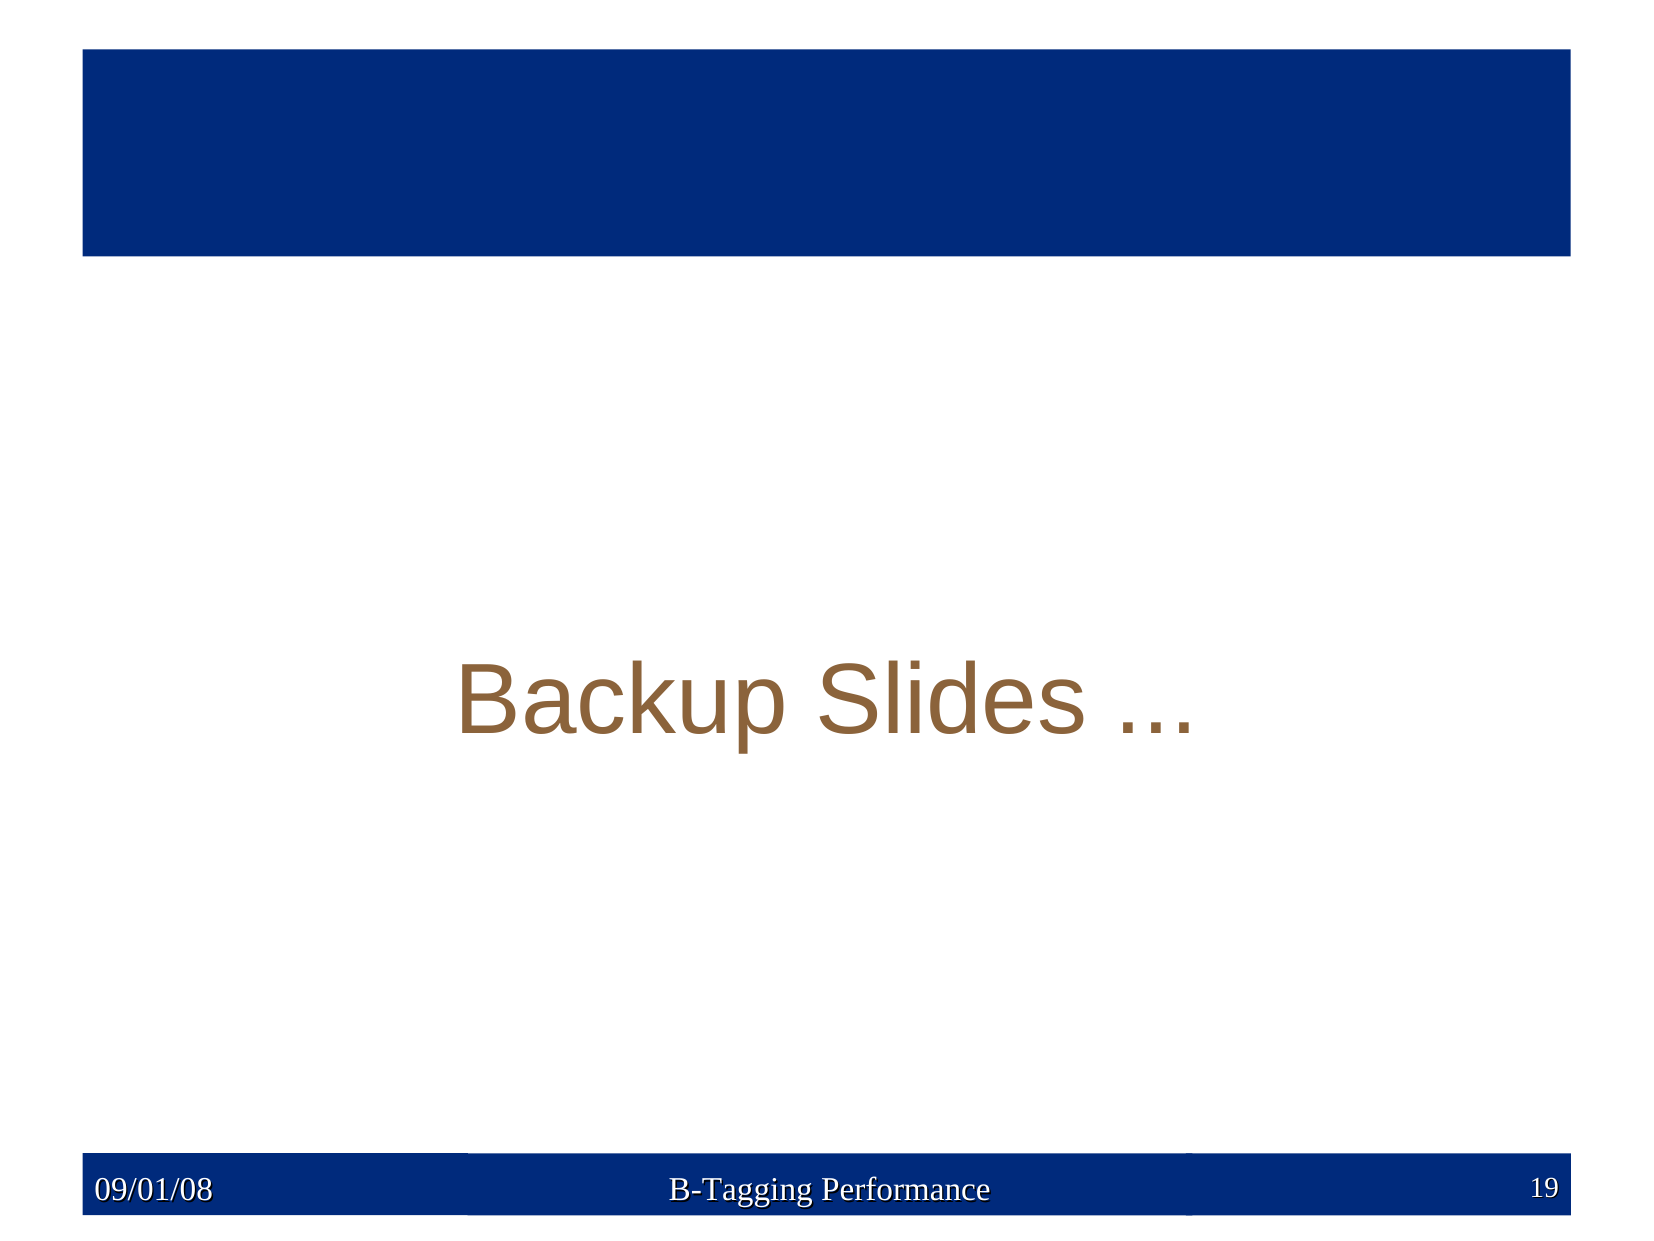

# .
Backup Slides ...
B-Tagging Performance
19